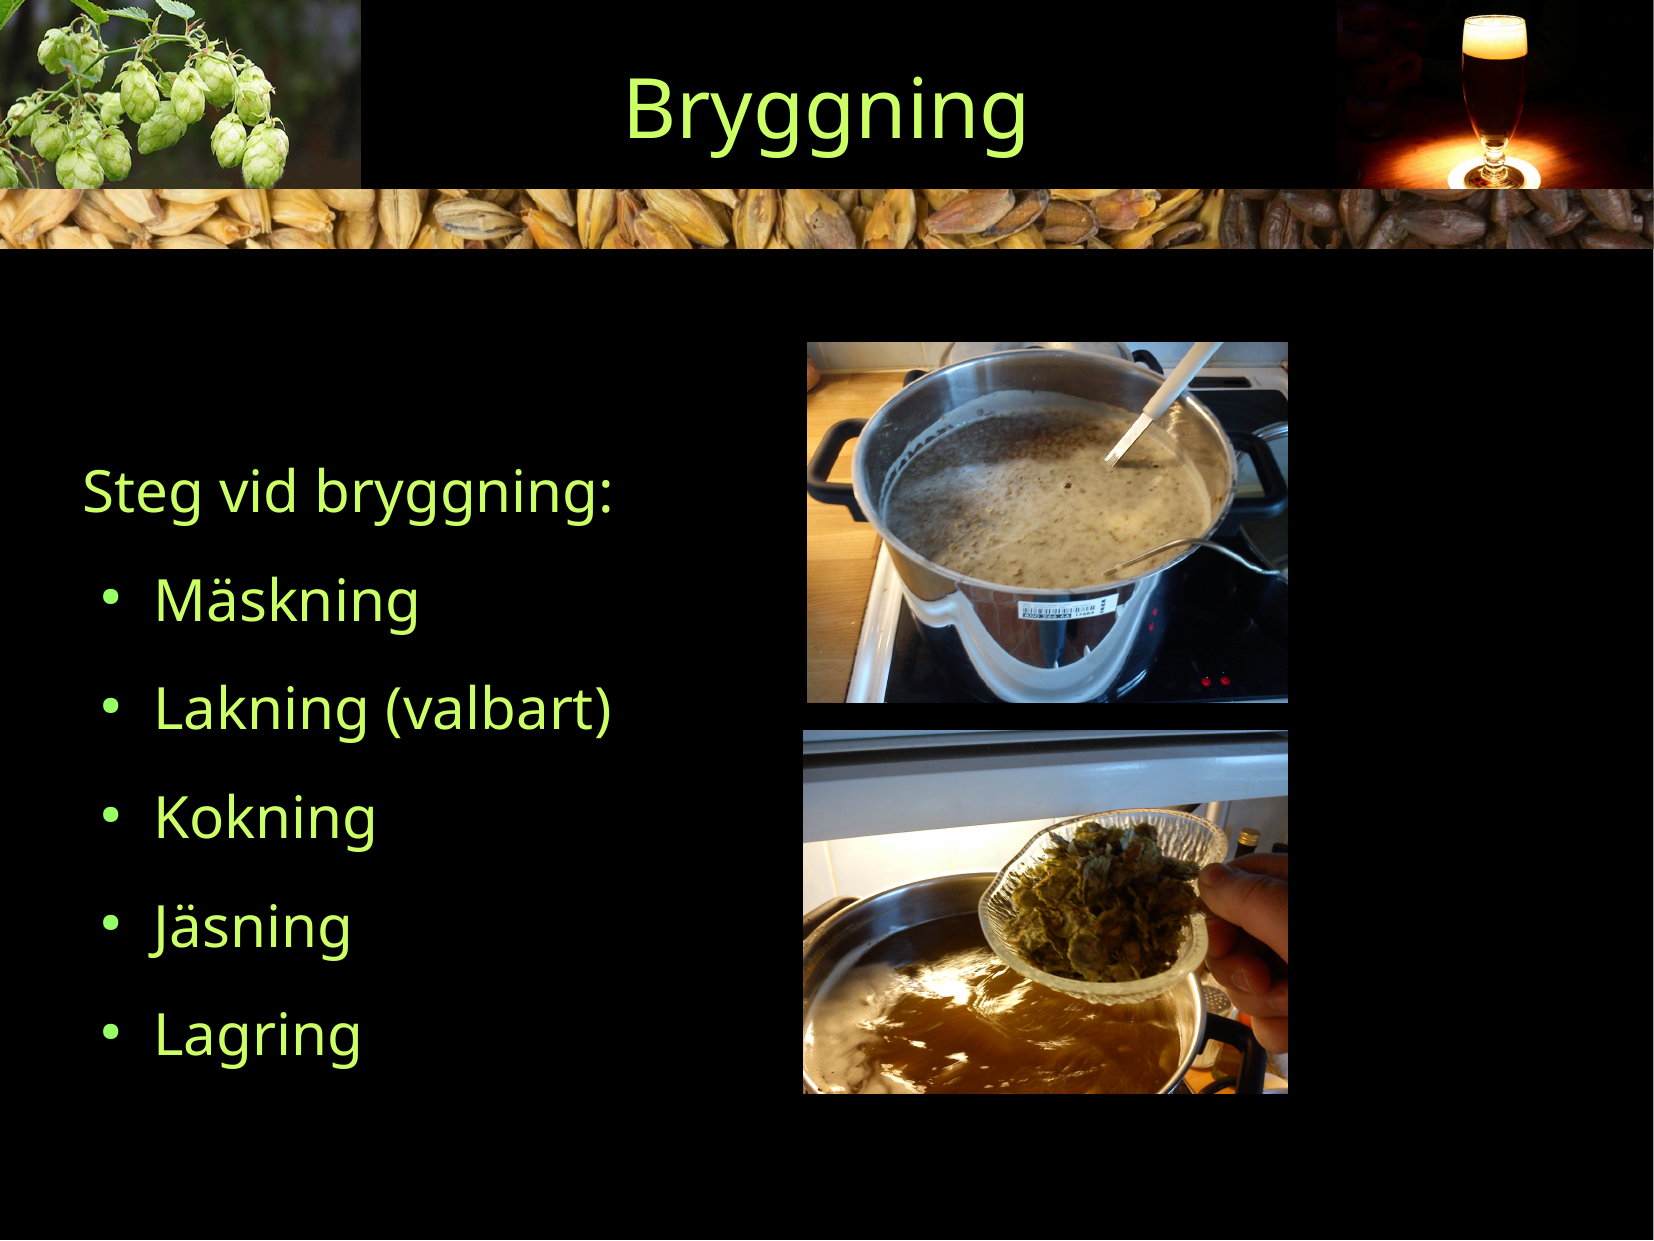

#
Bryggning
Steg vid bryggning:
Mäskning
Lakning (valbart)
Kokning
Jäsning
Lagring